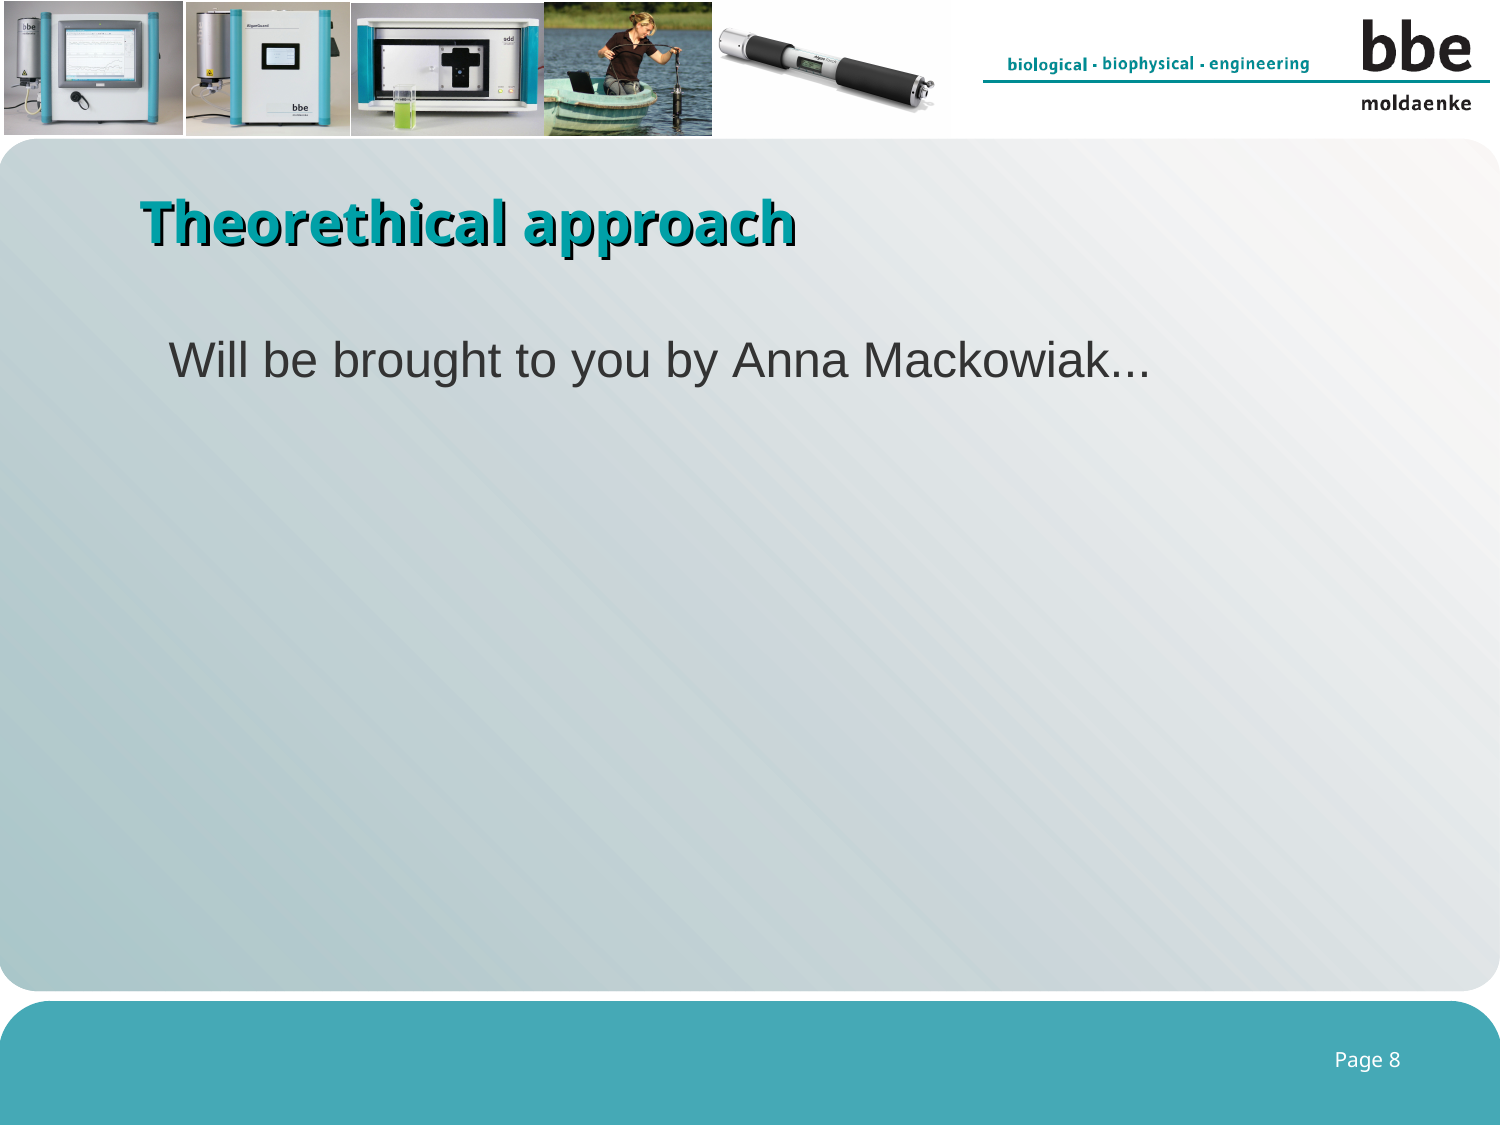

# Theorethical approach
Will be brought to you by Anna Mackowiak...
8